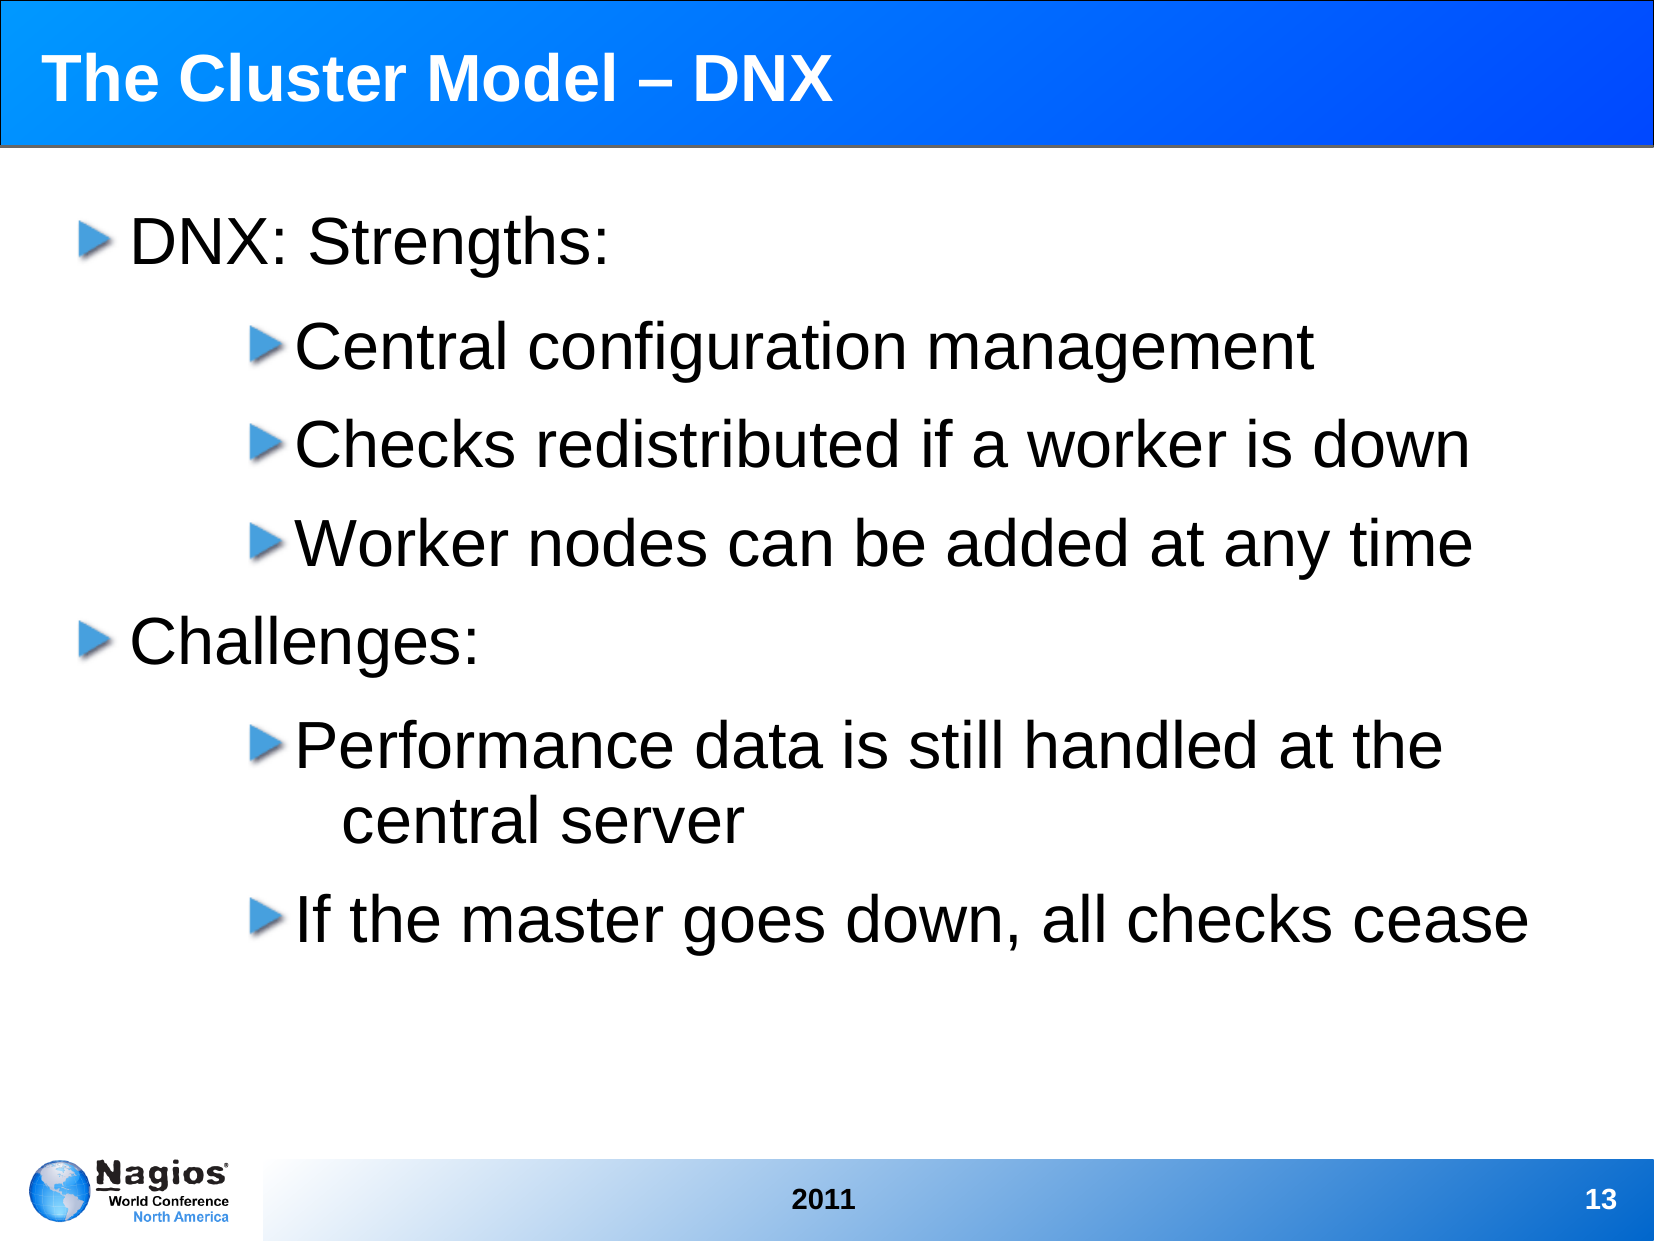

# The Cluster Model – DNX
DNX: Strengths:
Central configuration management
Checks redistributed if a worker is down
Worker nodes can be added at any time
Challenges:
Performance data is still handled at the central server
If the master goes down, all checks cease
2011
13